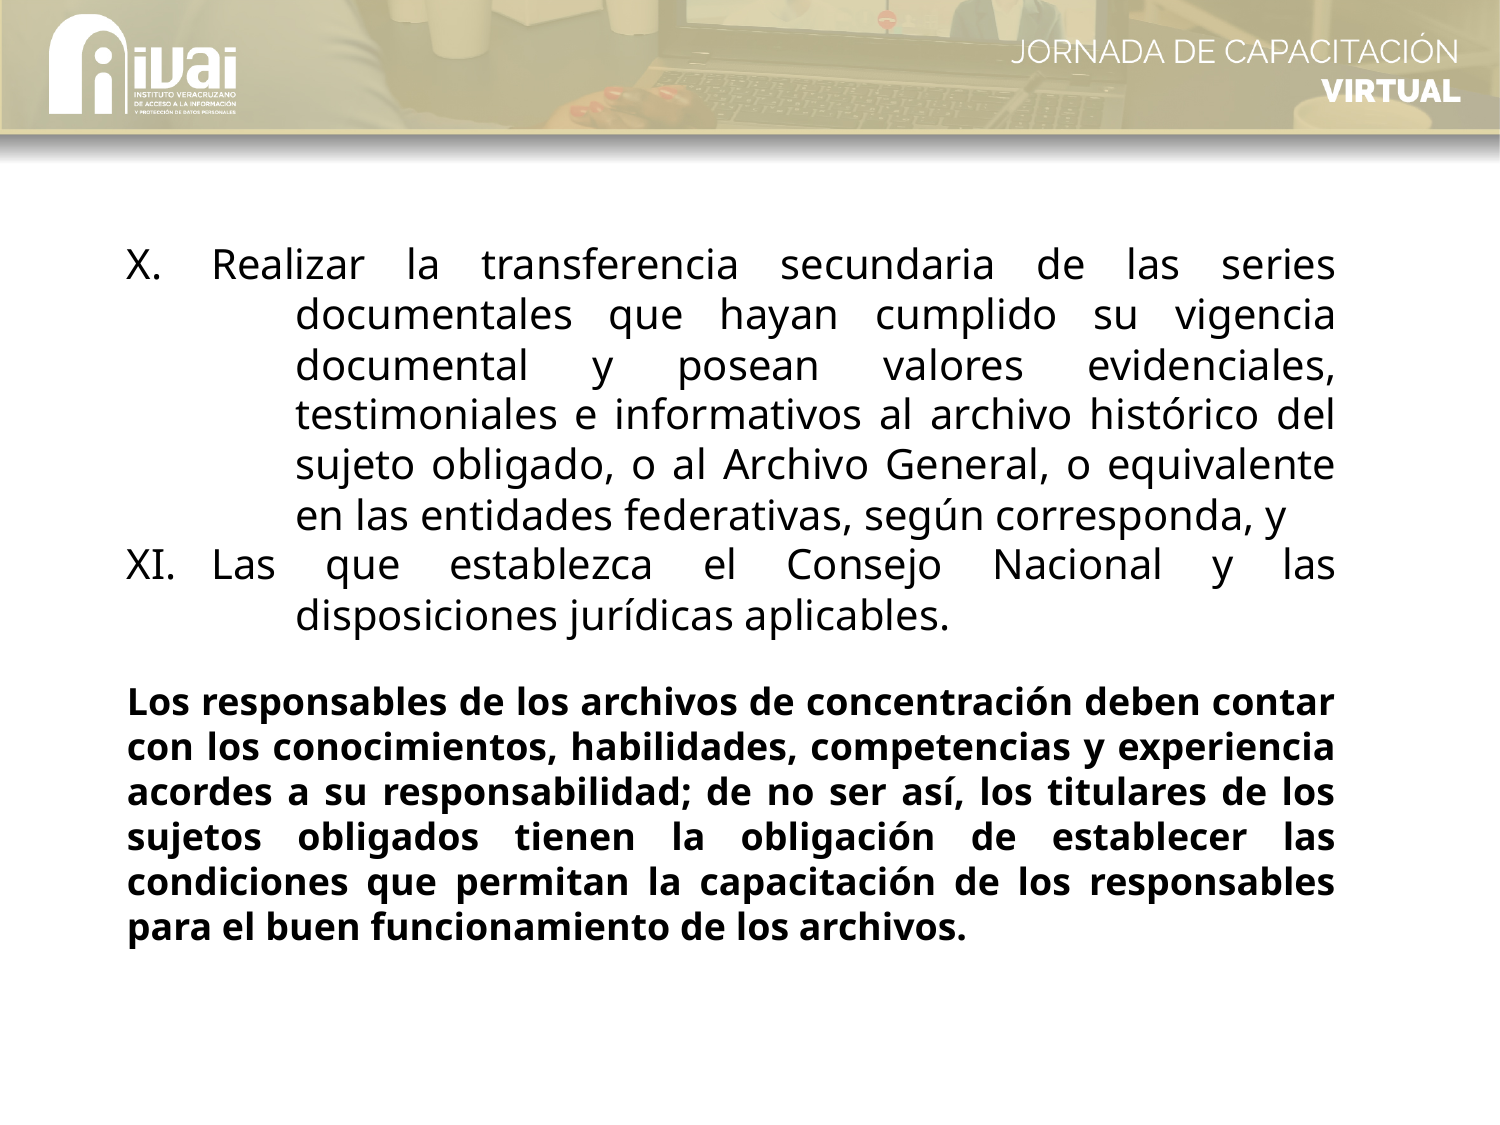

Realizar la transferencia secundaria de las series documentales que hayan cumplido su vigencia documental y posean valores evidenciales, testimoniales e informativos al archivo histórico del sujeto obligado, o al Archivo General, o equivalente en las entidades federativas, según corresponda, y
Las que establezca el Consejo Nacional y las disposiciones jurídicas aplicables.
Los responsables de los archivos de concentración deben contar con los conocimientos, habilidades, competencias y experiencia acordes a su responsabilidad; de no ser así, los titulares de los sujetos obligados tienen la obligación de establecer las condiciones que permitan la capacitación de los responsables para el buen funcionamiento de los archivos.